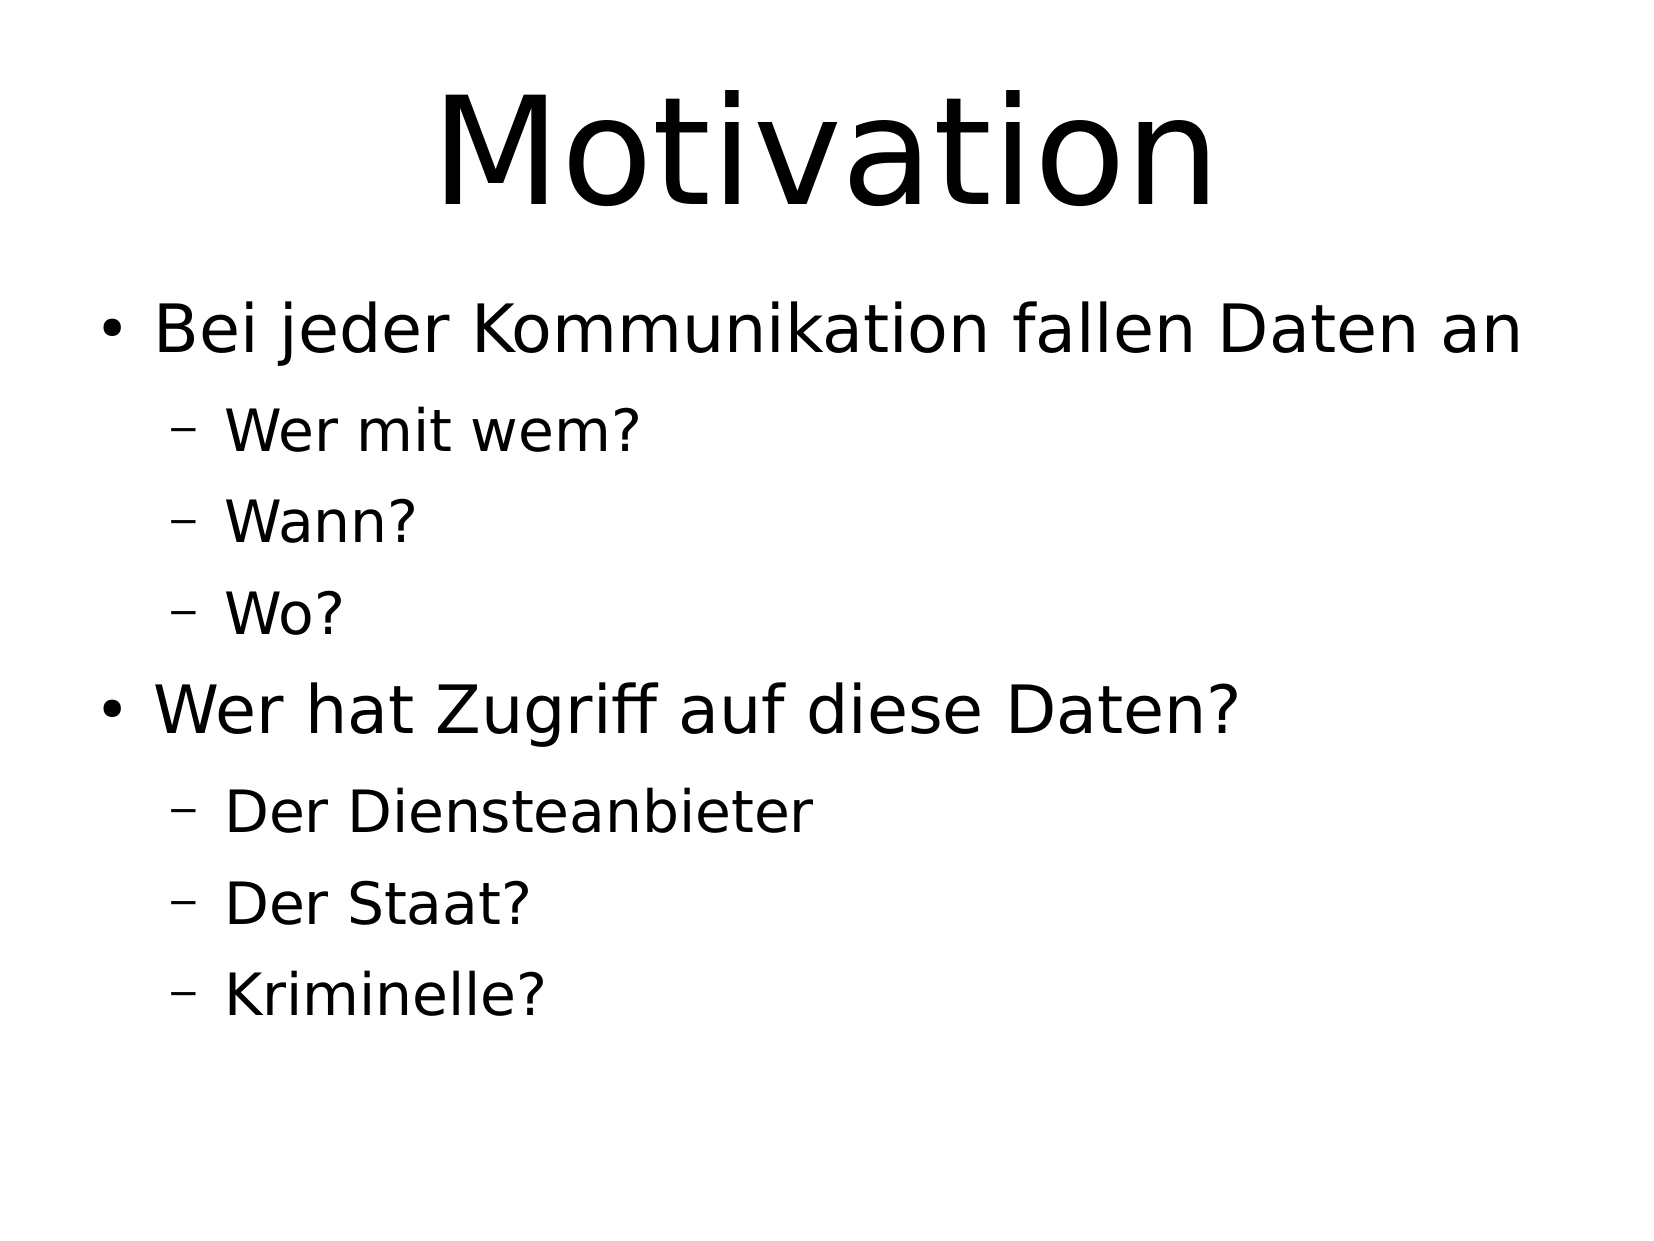

# Motivation
Bei jeder Kommunikation fallen Daten an
Wer mit wem?
Wann?
Wo?
Wer hat Zugriff auf diese Daten?
Der Diensteanbieter
Der Staat?
Kriminelle?